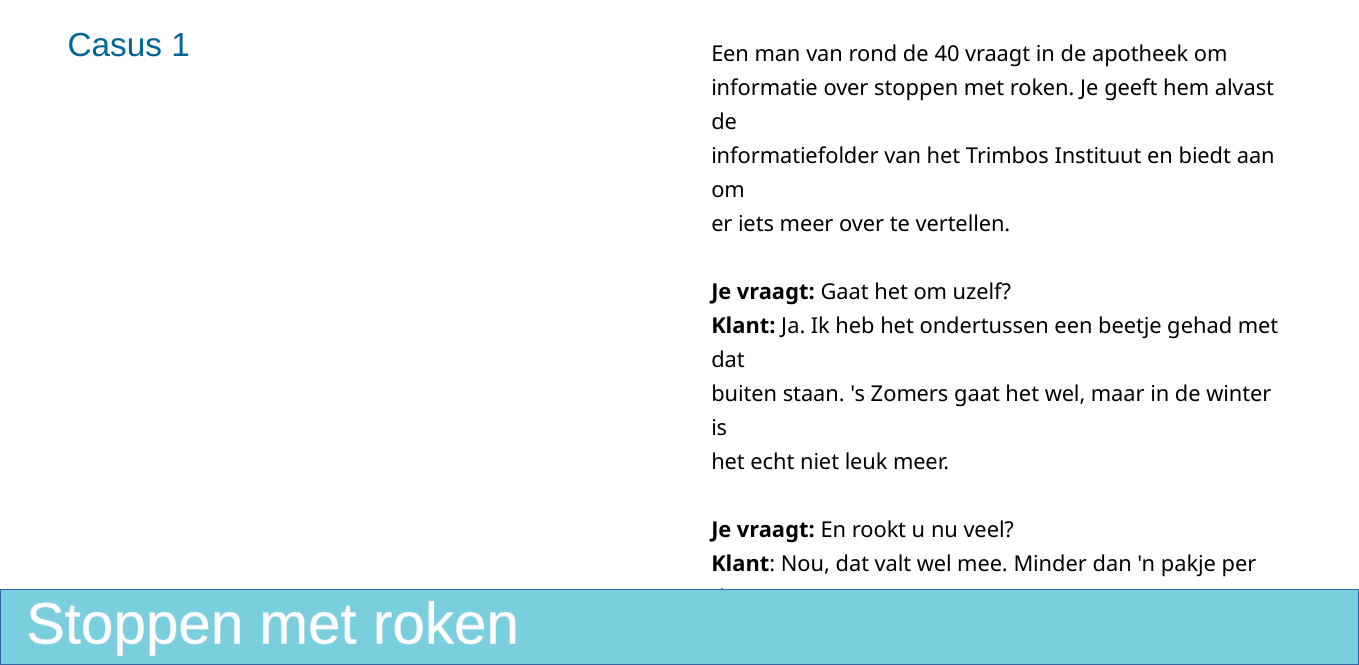

# Casus 1
Een man van rond de 40 vraagt in de apotheek om
informatie over stoppen met roken. Je geeft hem alvast de
informatiefolder van het Trimbos Instituut en biedt aan om
er iets meer over te vertellen.
Je vraagt: Gaat het om uzelf?
Klant: Ja. Ik heb het ondertussen een beetje gehad met dat
buiten staan. 's Zomers gaat het wel, maar in de winter is
het echt niet leuk meer.
Je vraagt: En rookt u nu veel?
Klant: Nou, dat valt wel mee. Minder dan 'n pakje per dag.
Je vraagt: Heeft u wel eens eerder geprobeerd te stoppen?
Klant: Ja, vorig jaar. Ik hield het een week vol. Volgens mijn
vrouw was ik niet te genieten. Ik merkte zelf ook dat ik snel
geïrriteerd was en nogal onrustig. Ik zie er dus nogal tegenop
om het weer te proberen.
Stoppen met roken
september 2020